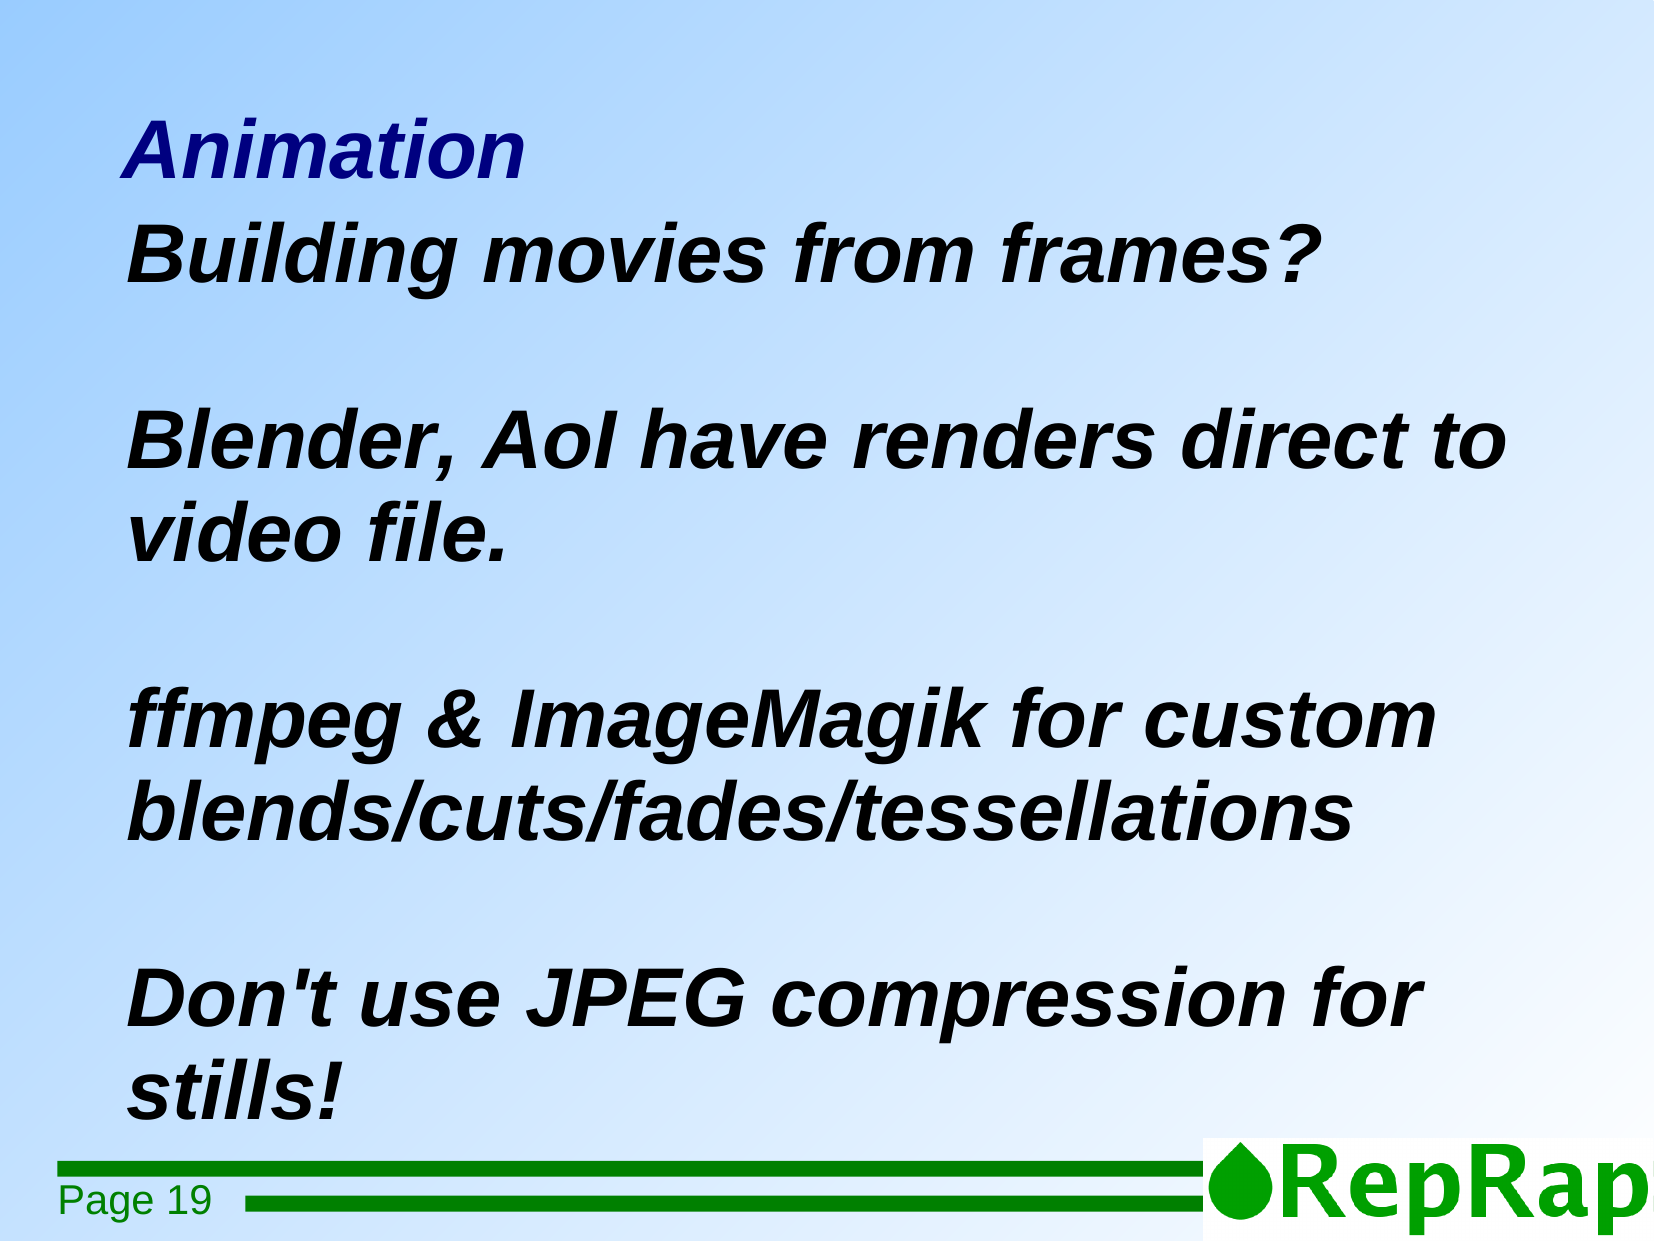

# Animation
Building movies from frames?
Blender, AoI have renders direct to video file.
ffmpeg & ImageMagik for custom blends/cuts/fades/tessellations
Don't use JPEG compression for stills!